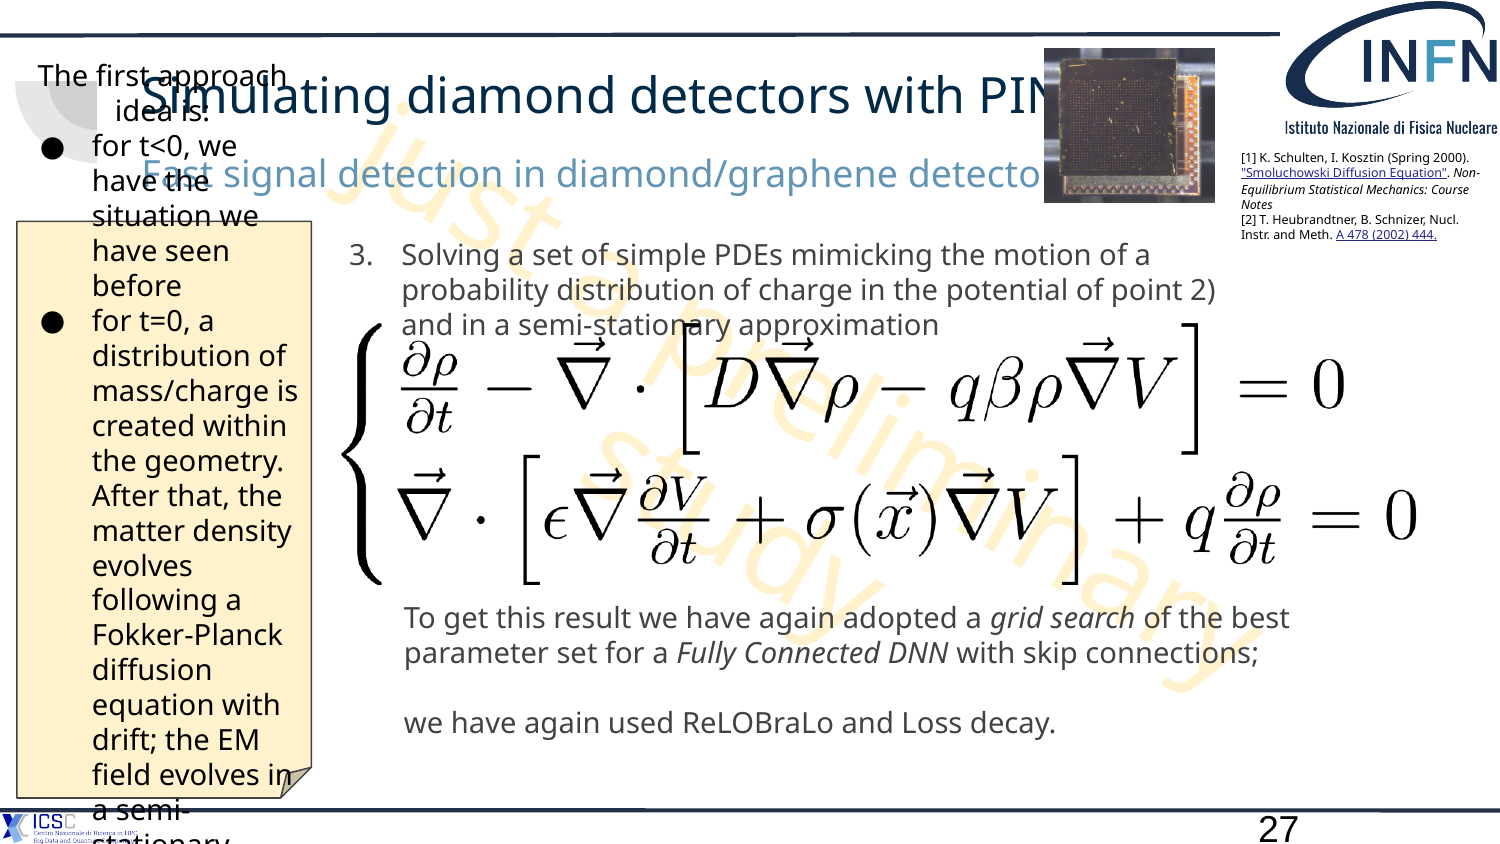

# Simulating diamond detectors with PINN
Fast signal detection in diamond/graphene detectors
[1] K. Schulten, I. Kosztin (Spring 2000). "Smoluchowski Diffusion Equation". Non-Equilibrium Statistical Mechanics: Course Notes
[2] T. Heubrandtner, B. Schnizer, Nucl. Instr. and Meth. A 478 (2002) 444.
The first approach idea is:
for t<0, we have the situation we have seen before
for t=0, a distribution of mass/charge is created within the geometry. After that, the matter density evolves following a Fokker-Planck diffusion equation with drift; the EM field evolves in a semi-stationary Maxwell equations
Solving a set of simple PDEs mimicking the motion of a probability distribution of charge in the potential of point 2) and in a semi-stationary approximation
just a preliminary study
To get this result we have again adopted a grid search of the best parameter set for a Fully Connected DNN with skip connections;
we have again used ReLOBraLo and Loss decay.